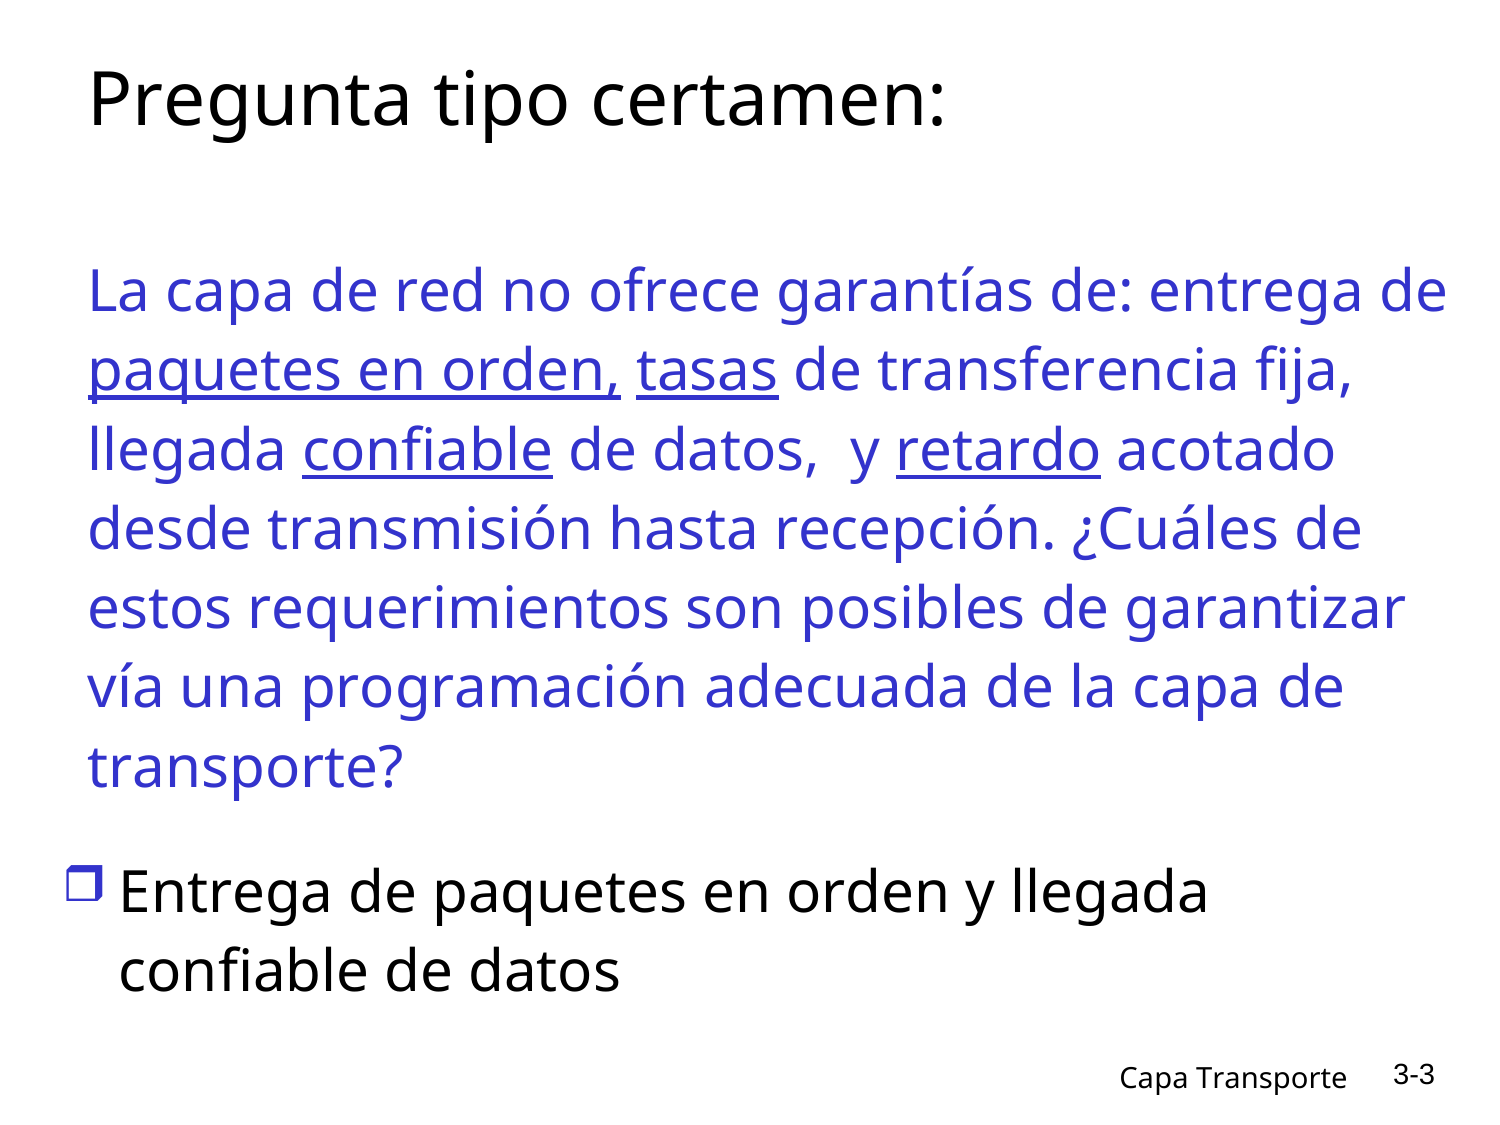

# Pregunta tipo certamen: La capa de red no ofrece garantías de: entrega de paquetes en orden, tasas de transferencia fija, llegada confiable de datos, y retardo acotado desde transmisión hasta recepción. ¿Cuáles de estos requerimientos son posibles de garantizar vía una programación adecuada de la capa de transporte?
Entrega de paquetes en orden y llegada confiable de datos
3